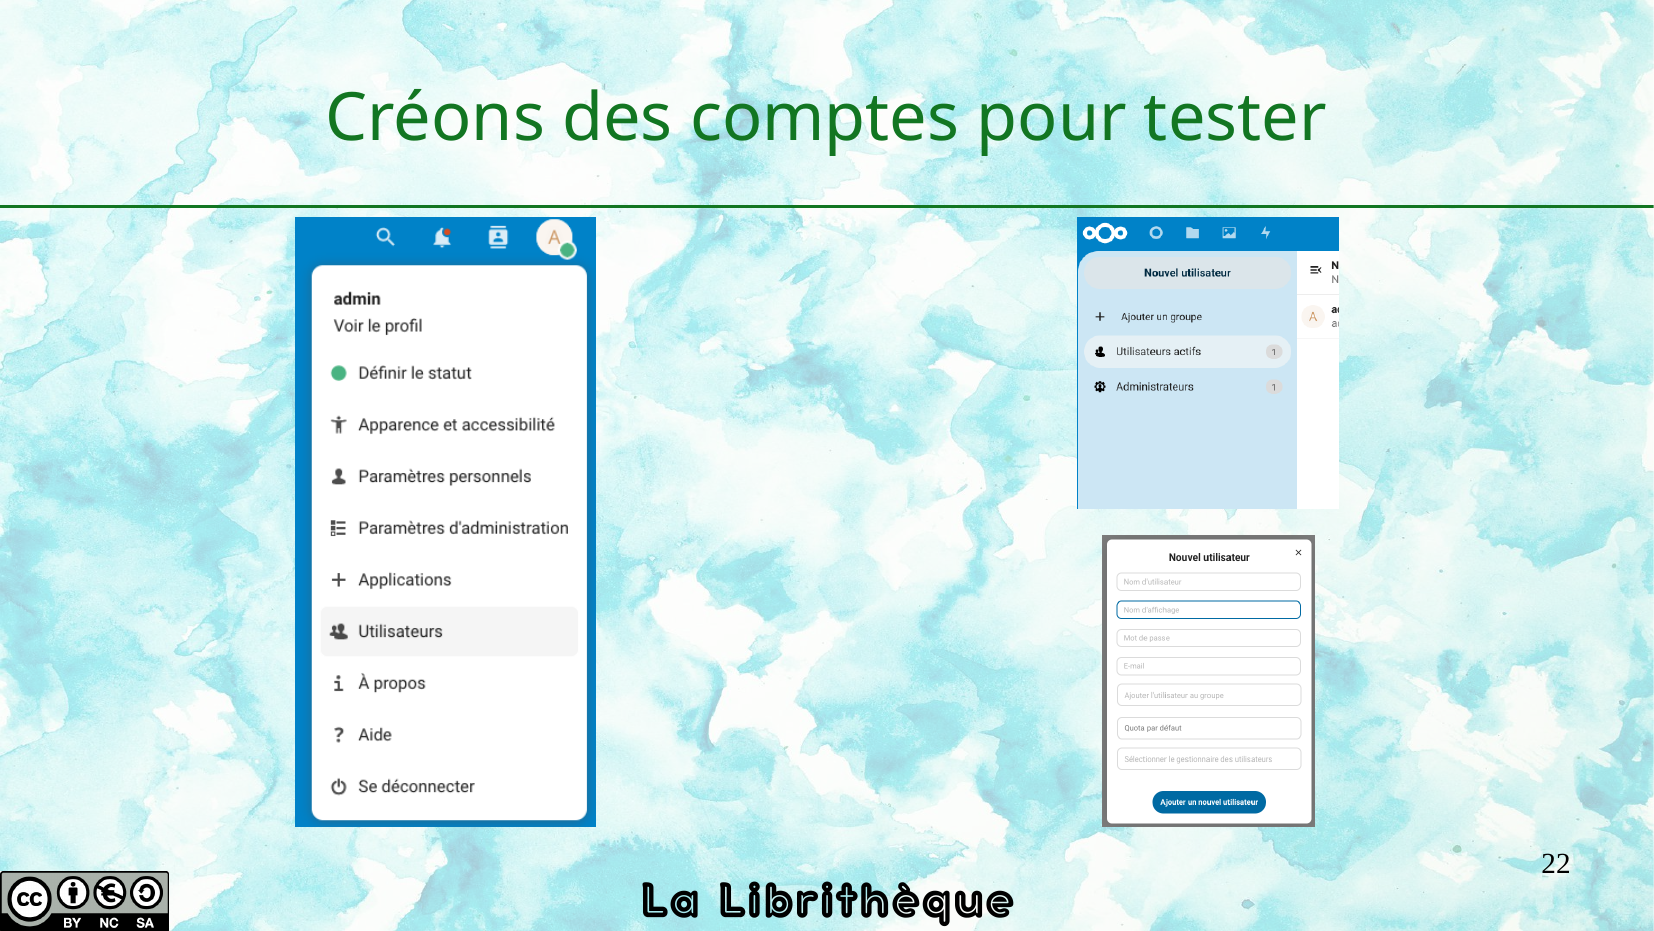

# Créons des comptes pour tester
22